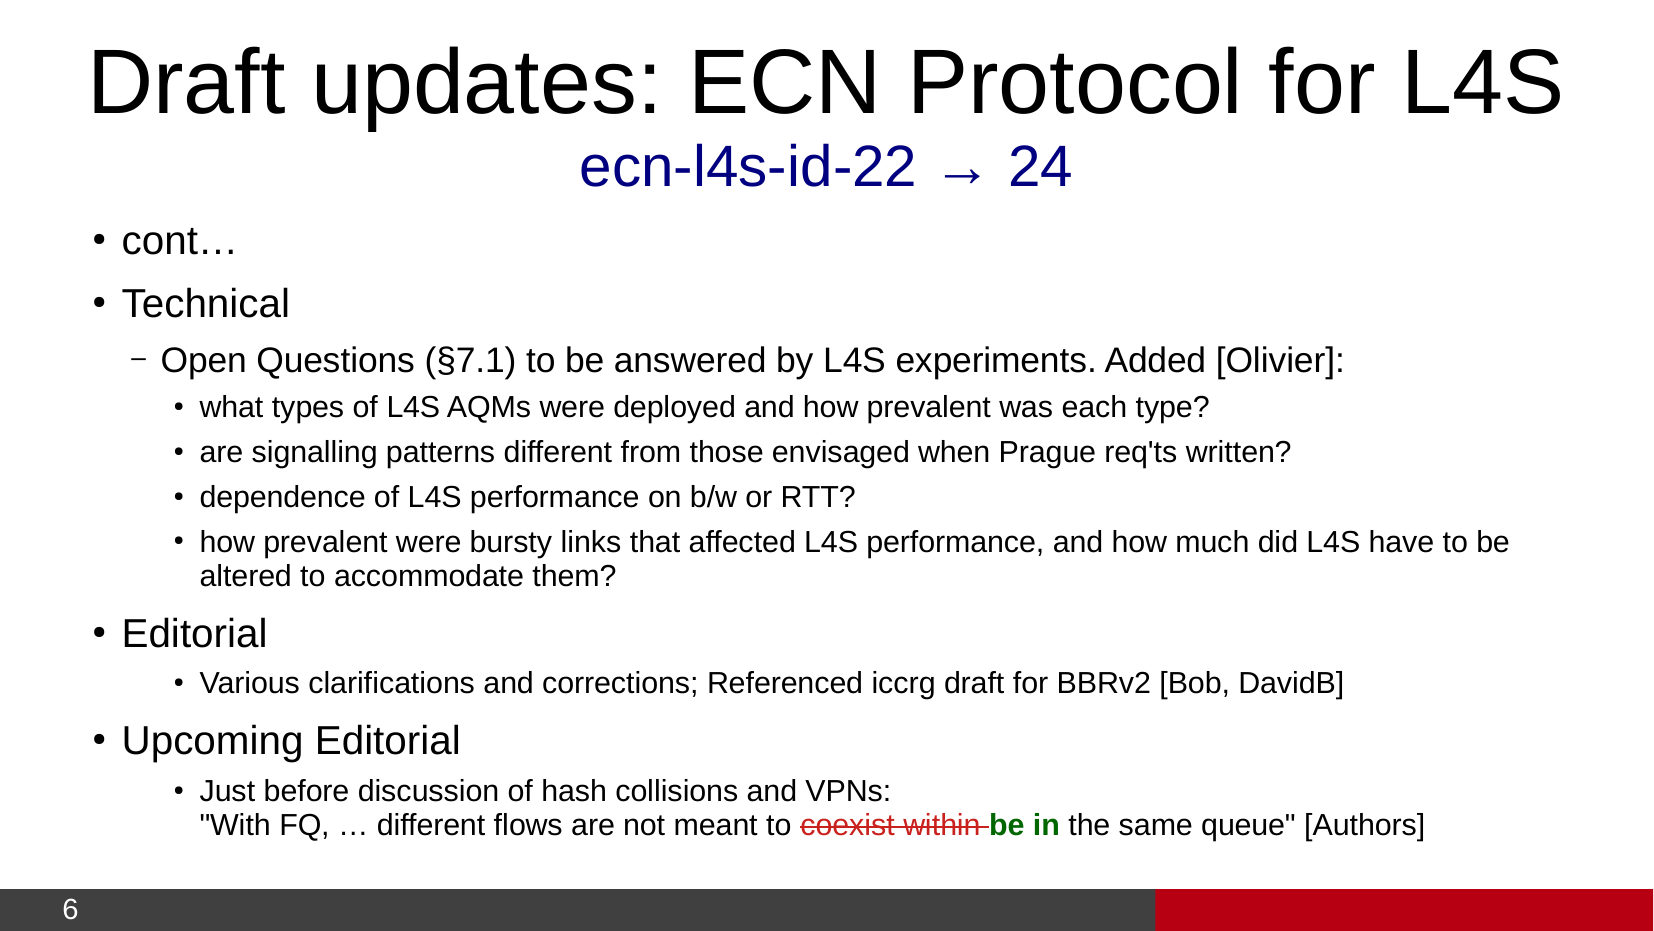

# Draft updates: ECN Protocol for L4S ecn-l4s-id-22 → 24
cont…
Technical
Open Questions (§7.1) to be answered by L4S experiments. Added [Olivier]:
what types of L4S AQMs were deployed and how prevalent was each type?
are signalling patterns different from those envisaged when Prague req'ts written?
dependence of L4S performance on b/w or RTT?
how prevalent were bursty links that affected L4S performance, and how much did L4S have to be altered to accommodate them?
Editorial
Various clarifications and corrections; Referenced iccrg draft for BBRv2 [Bob, DavidB]
Upcoming Editorial
Just before discussion of hash collisions and VPNs:
"With FQ, … different flows are not meant to coexist within be in the same queue" [Authors]
6